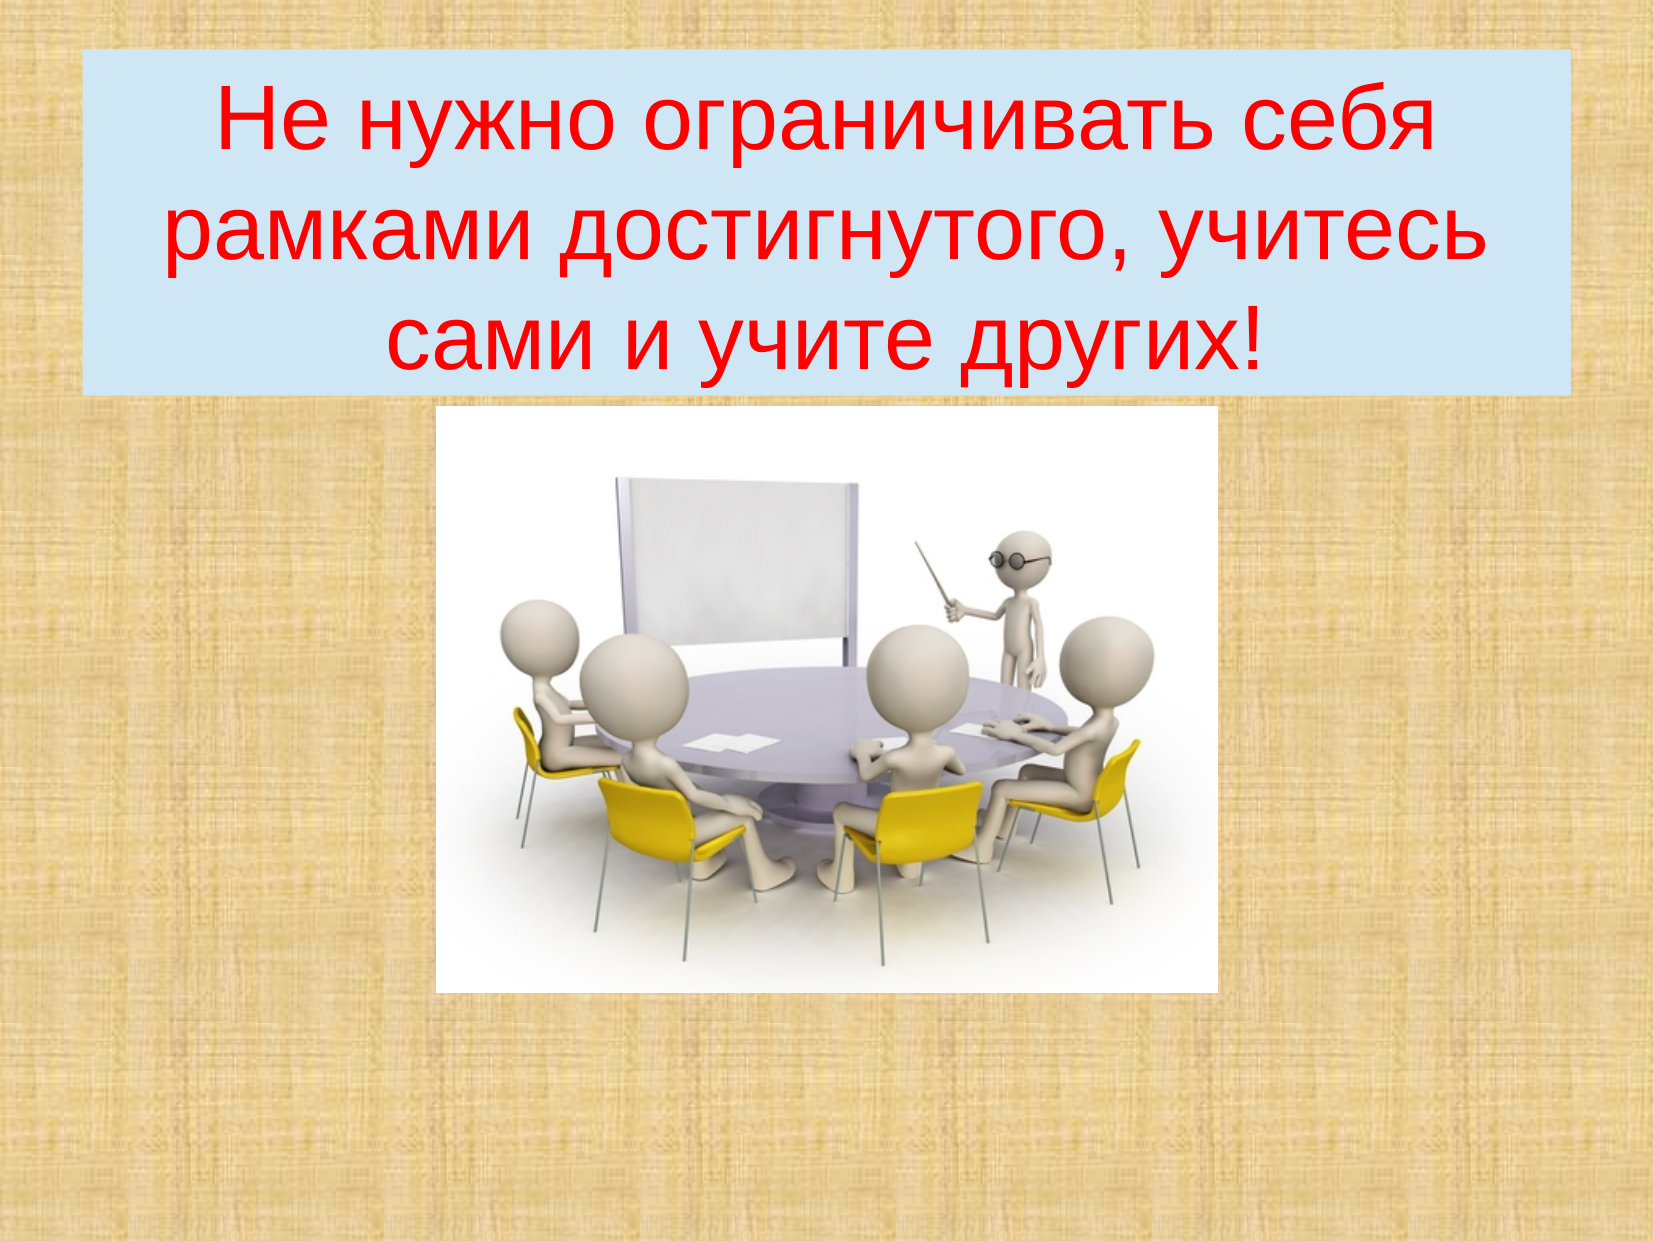

# Не нужно ограничивать себя рамками достигнутого, учитесь сами и учите других!